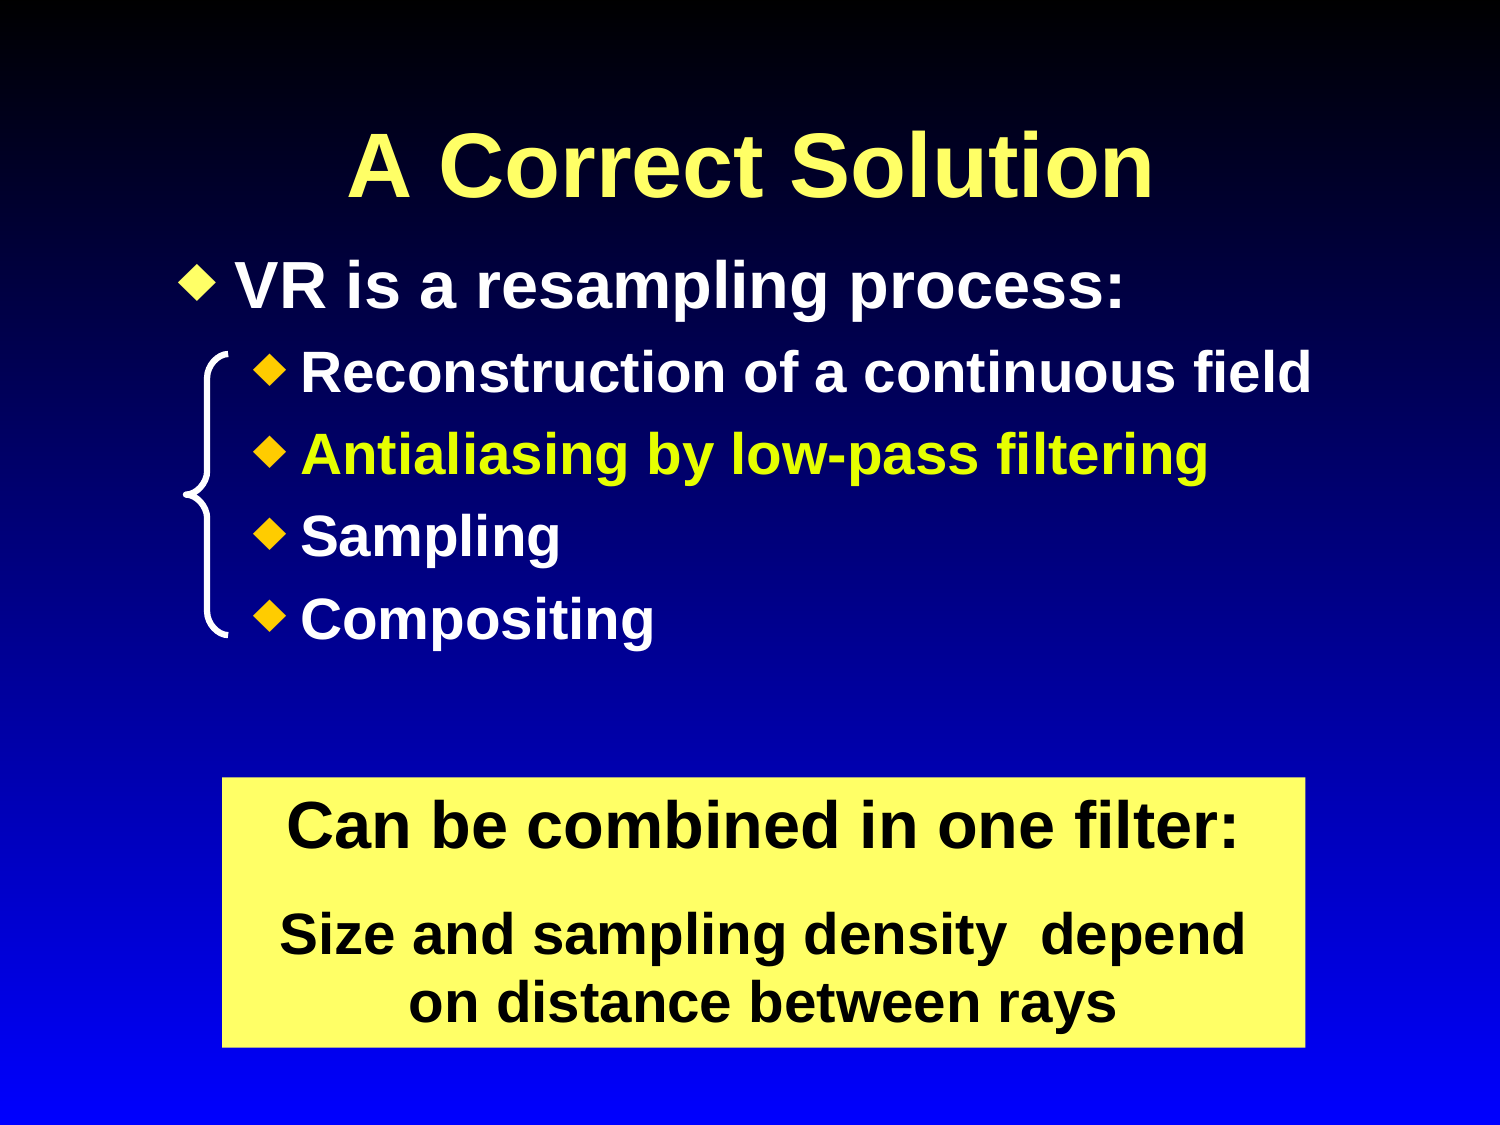

# A Correct Solution
VR is a resampling process:
Reconstruction of a continuous field
Antialiasing by low-pass filtering
Sampling
Compositing
Can be combined in one filter:
Size and sampling density depend on distance between rays